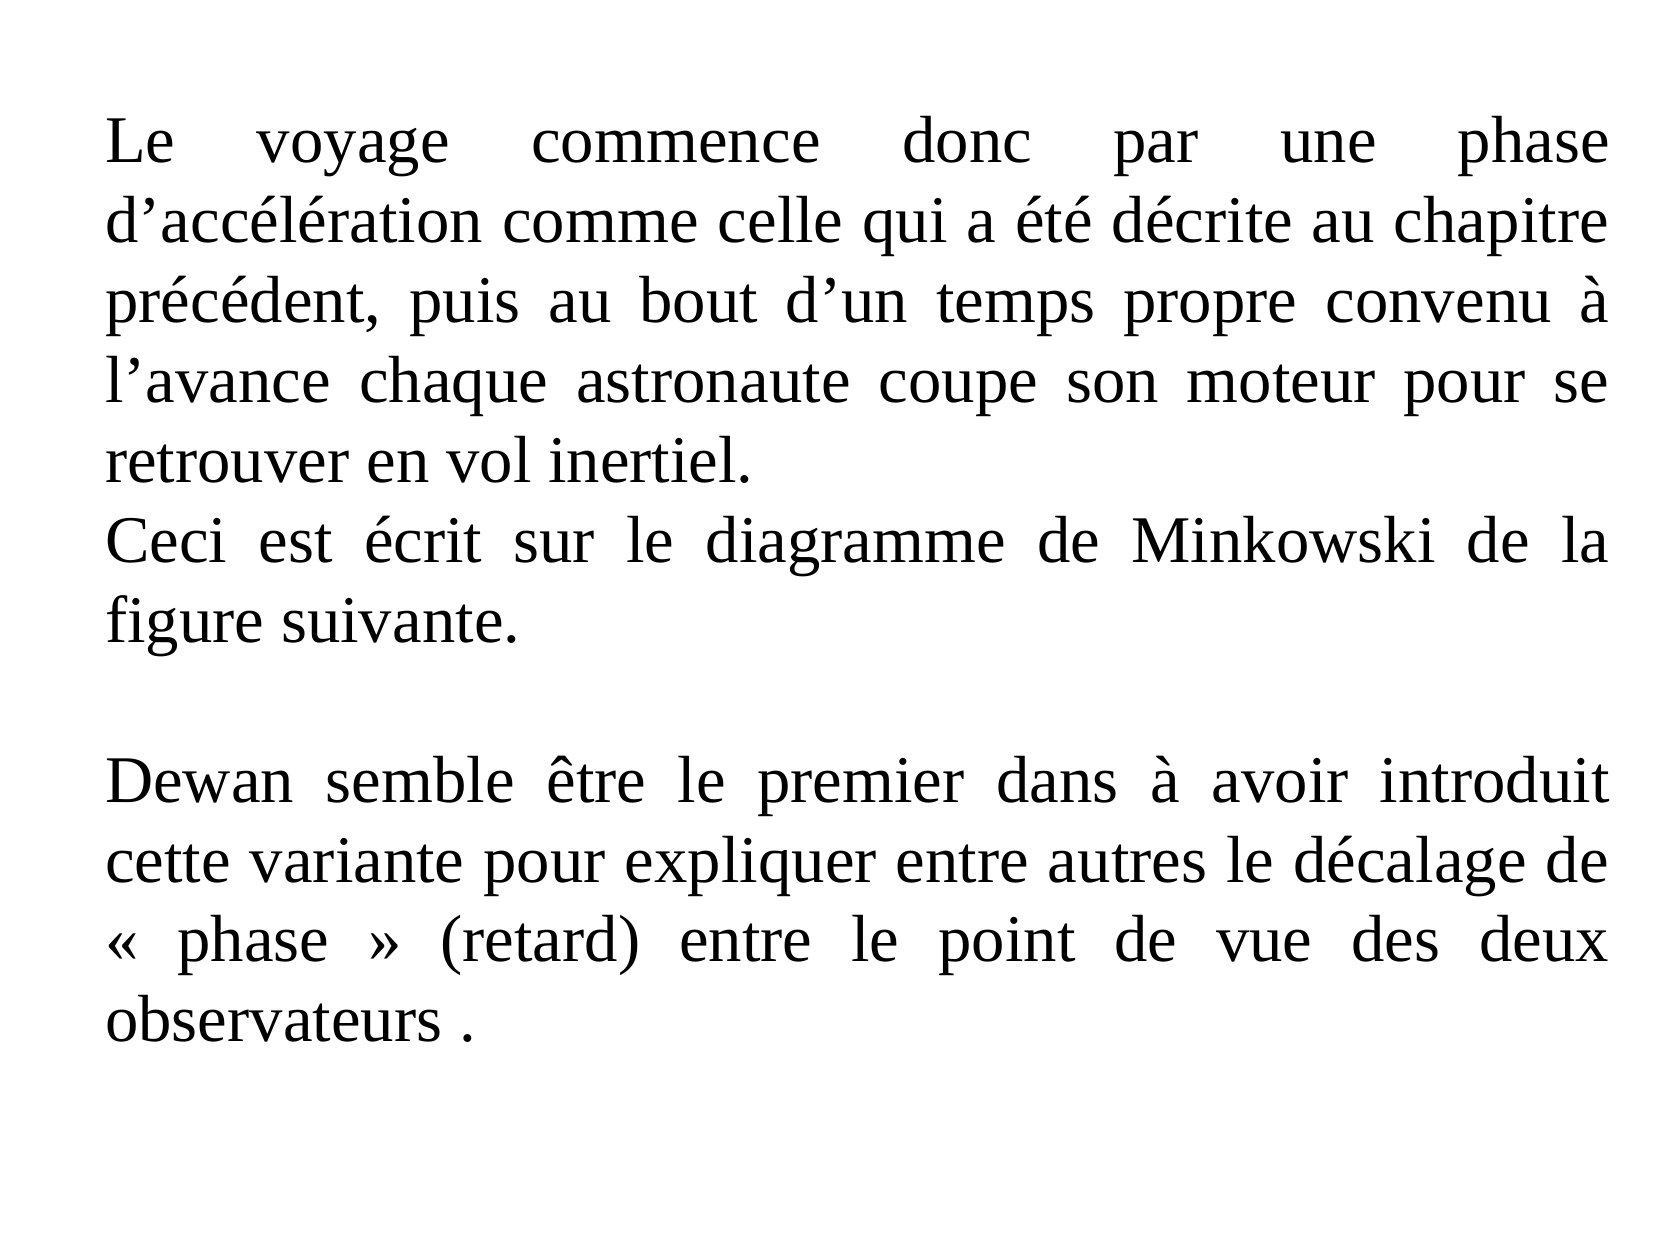

Le voyage commence donc par une phase d’accélération comme celle qui a été décrite au chapitre précédent, puis au bout d’un temps propre convenu à l’avance chaque astronaute coupe son moteur pour se retrouver en vol inertiel.
Ceci est écrit sur le diagramme de Minkowski de la figure suivante.
Dewan semble être le premier dans à avoir introduit cette variante pour expliquer entre autres le décalage de « phase » (retard) entre le point de vue des deux observateurs .